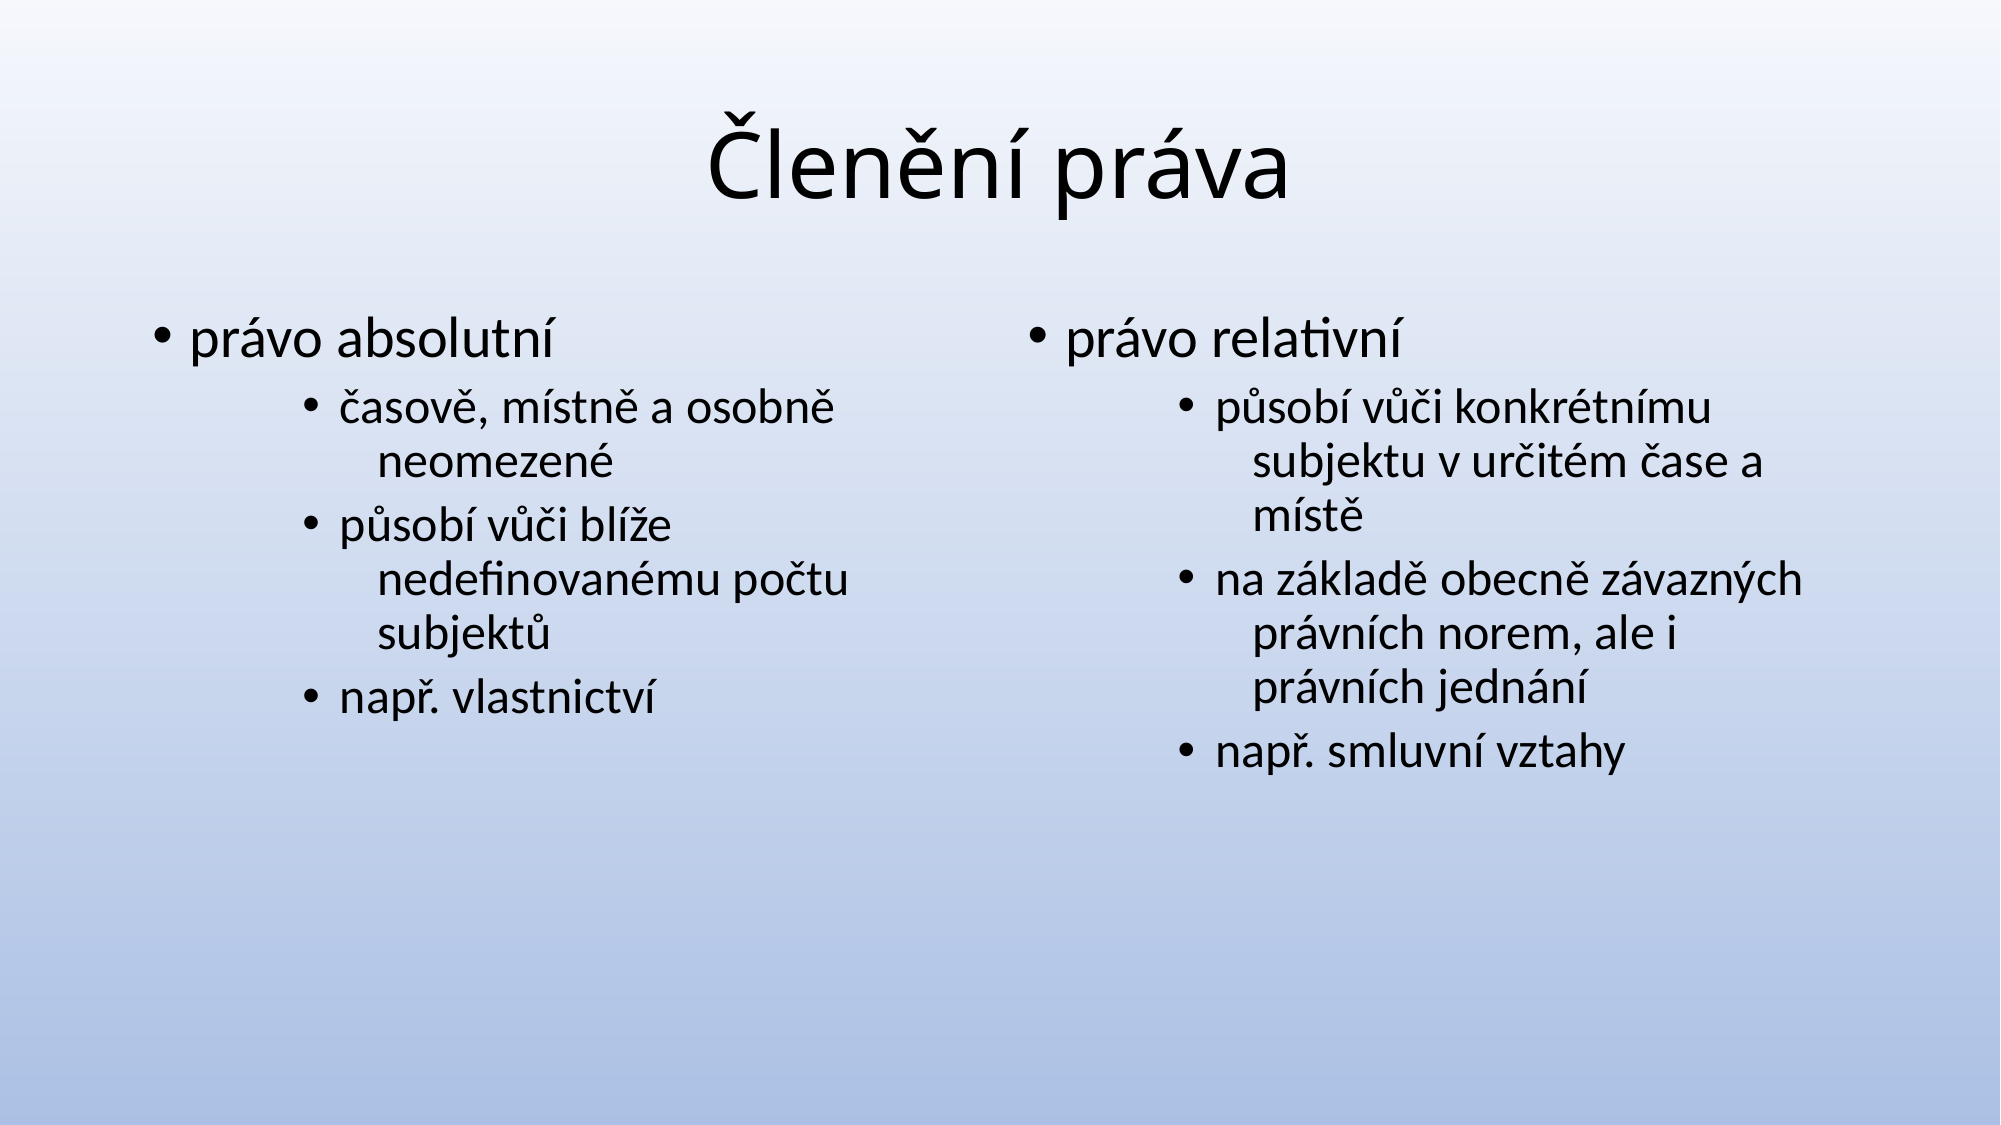

# Členění práva
právo absolutní
časově, místně a osobně neomezené
působí vůči blíže nedefinovanému počtu subjektů
např. vlastnictví
právo relativní
působí vůči konkrétnímu subjektu v určitém čase a místě
na základě obecně závazných právních norem, ale i právních jednání
např. smluvní vztahy